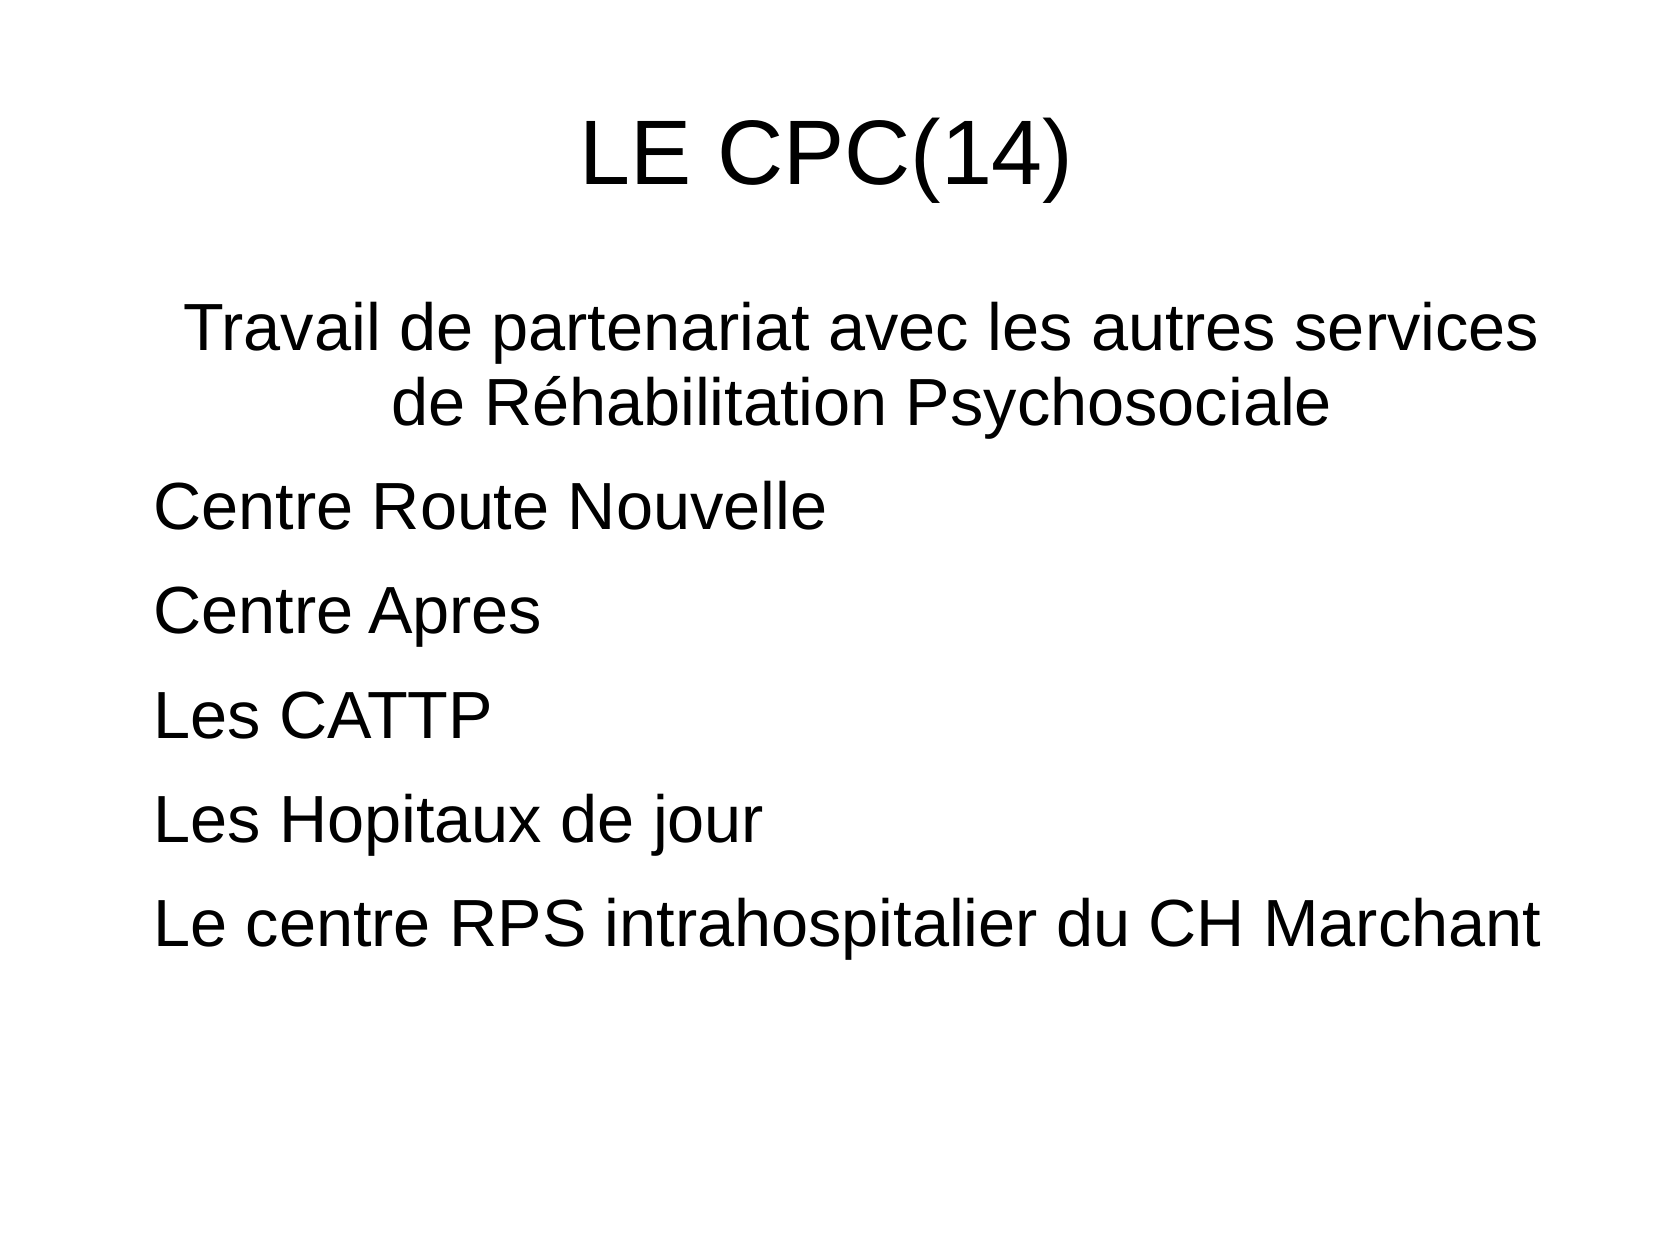

# LE CPC(14)
Travail de partenariat avec les autres services de Réhabilitation Psychosociale
Centre Route Nouvelle
Centre Apres
Les CATTP
Les Hopitaux de jour
Le centre RPS intrahospitalier du CH Marchant